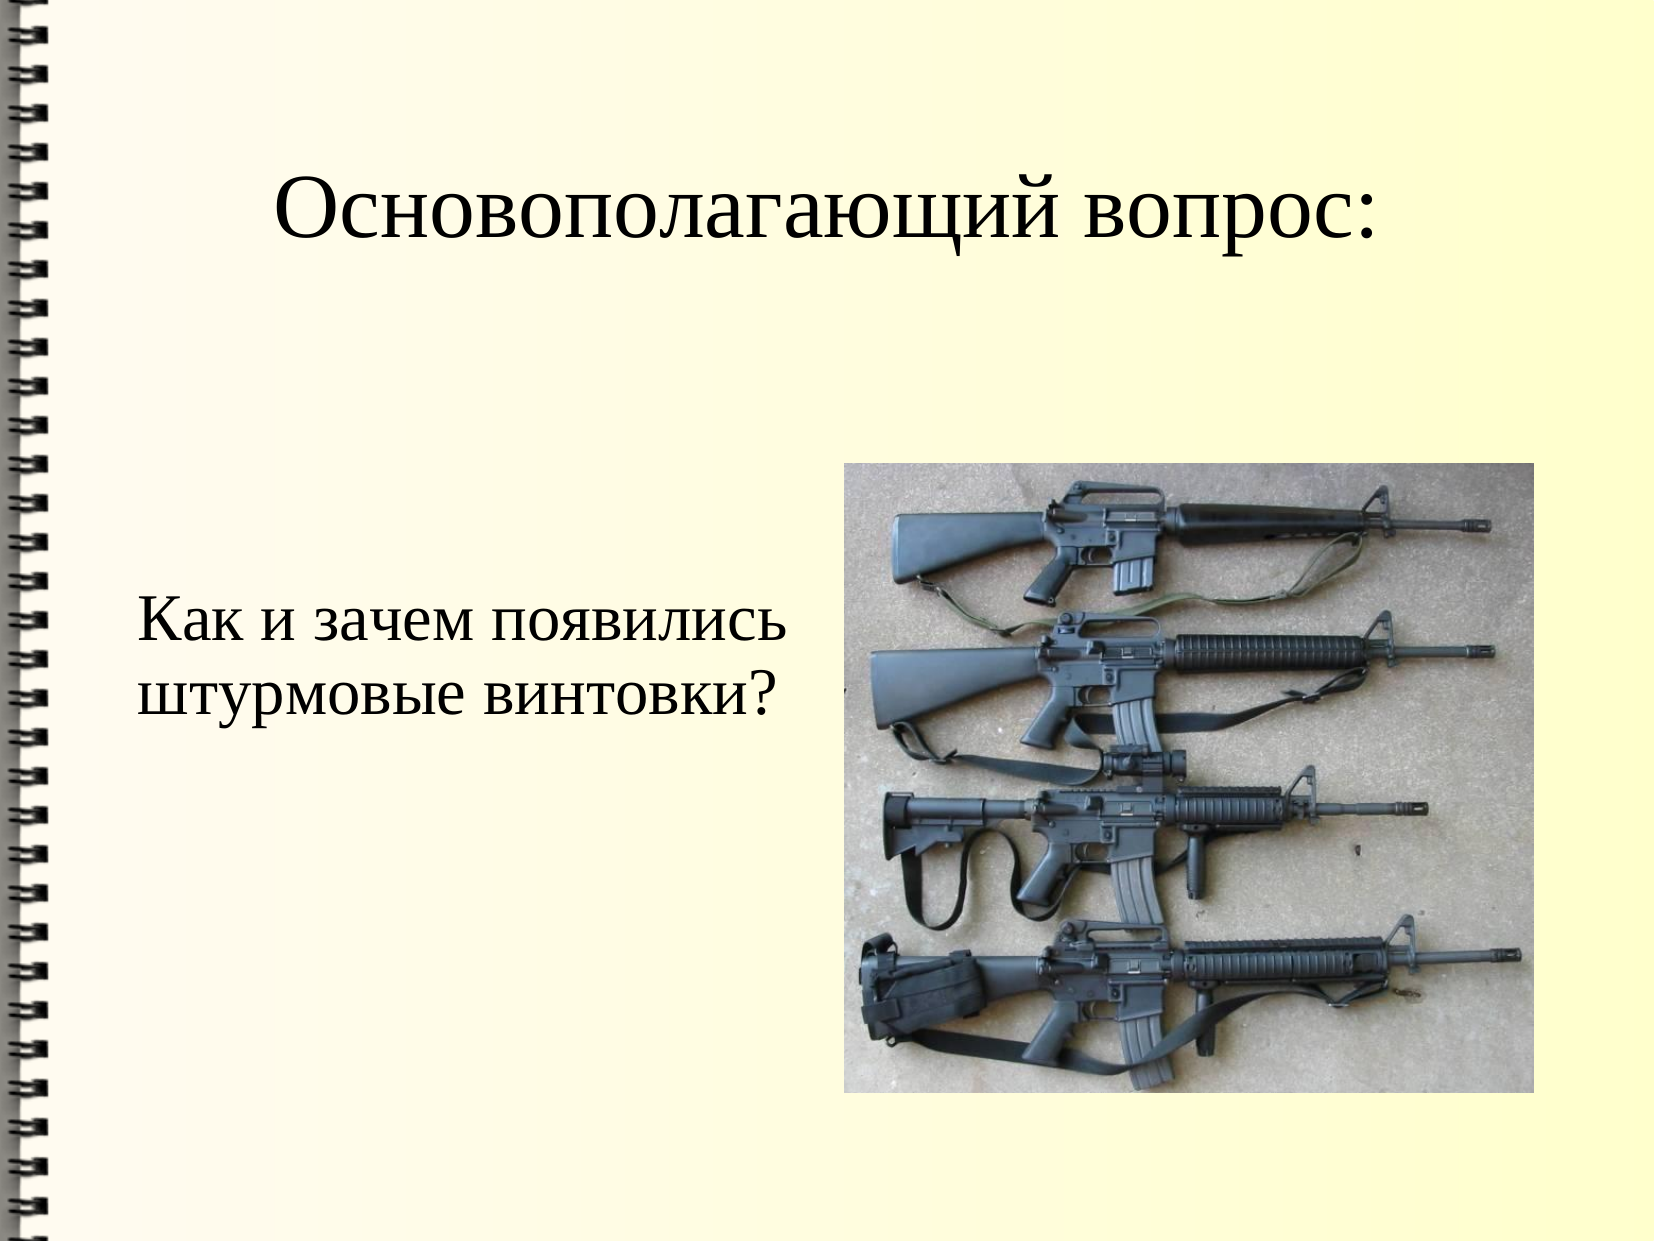

# Основополагающий вопрос:
Как и зачем появились штурмовые винтовки?